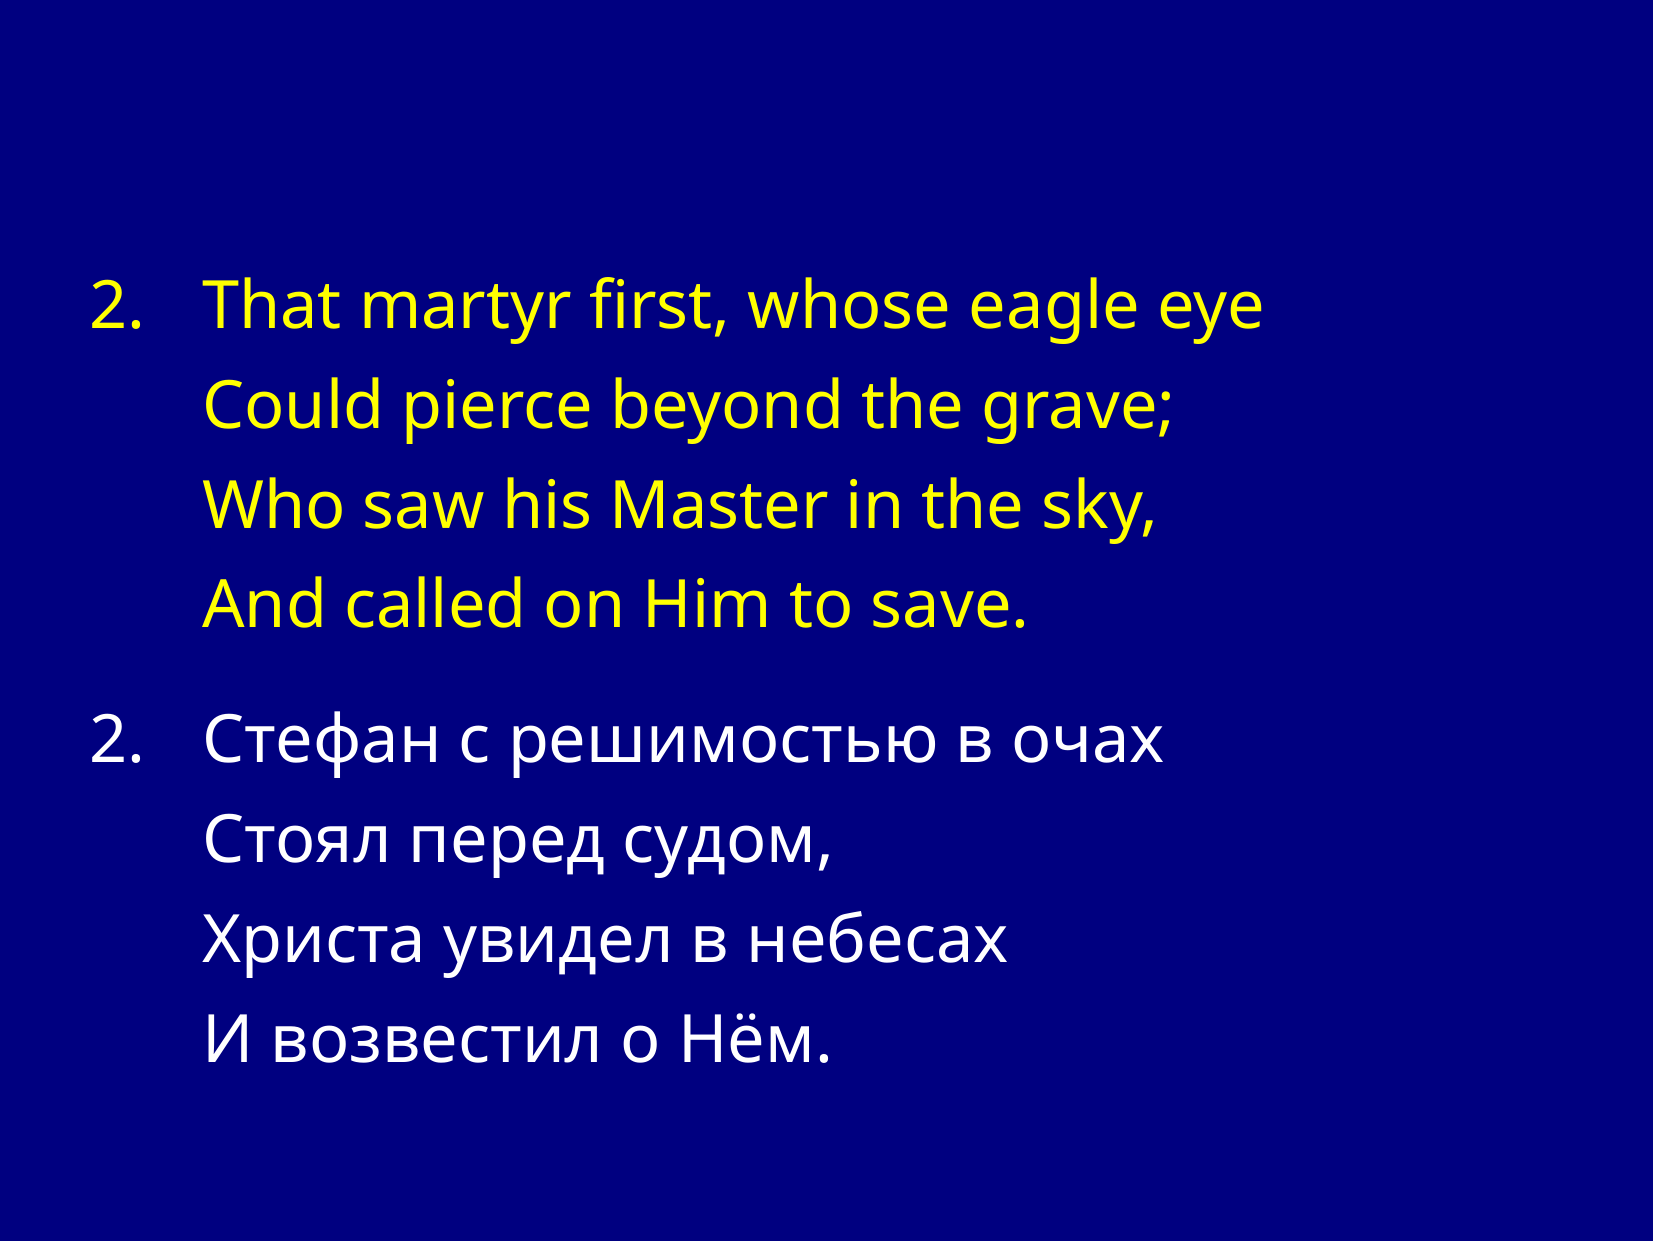

2.	That martyr first, whose eagle eye
	Could pierce beyond the grave;
	Who saw his Master in the sky,
	And called on Him to save.
2.	Стефан с решимостью в очах
	Стоял перед судом,
	Христа увидел в небесах
	И возвестил о Нём.